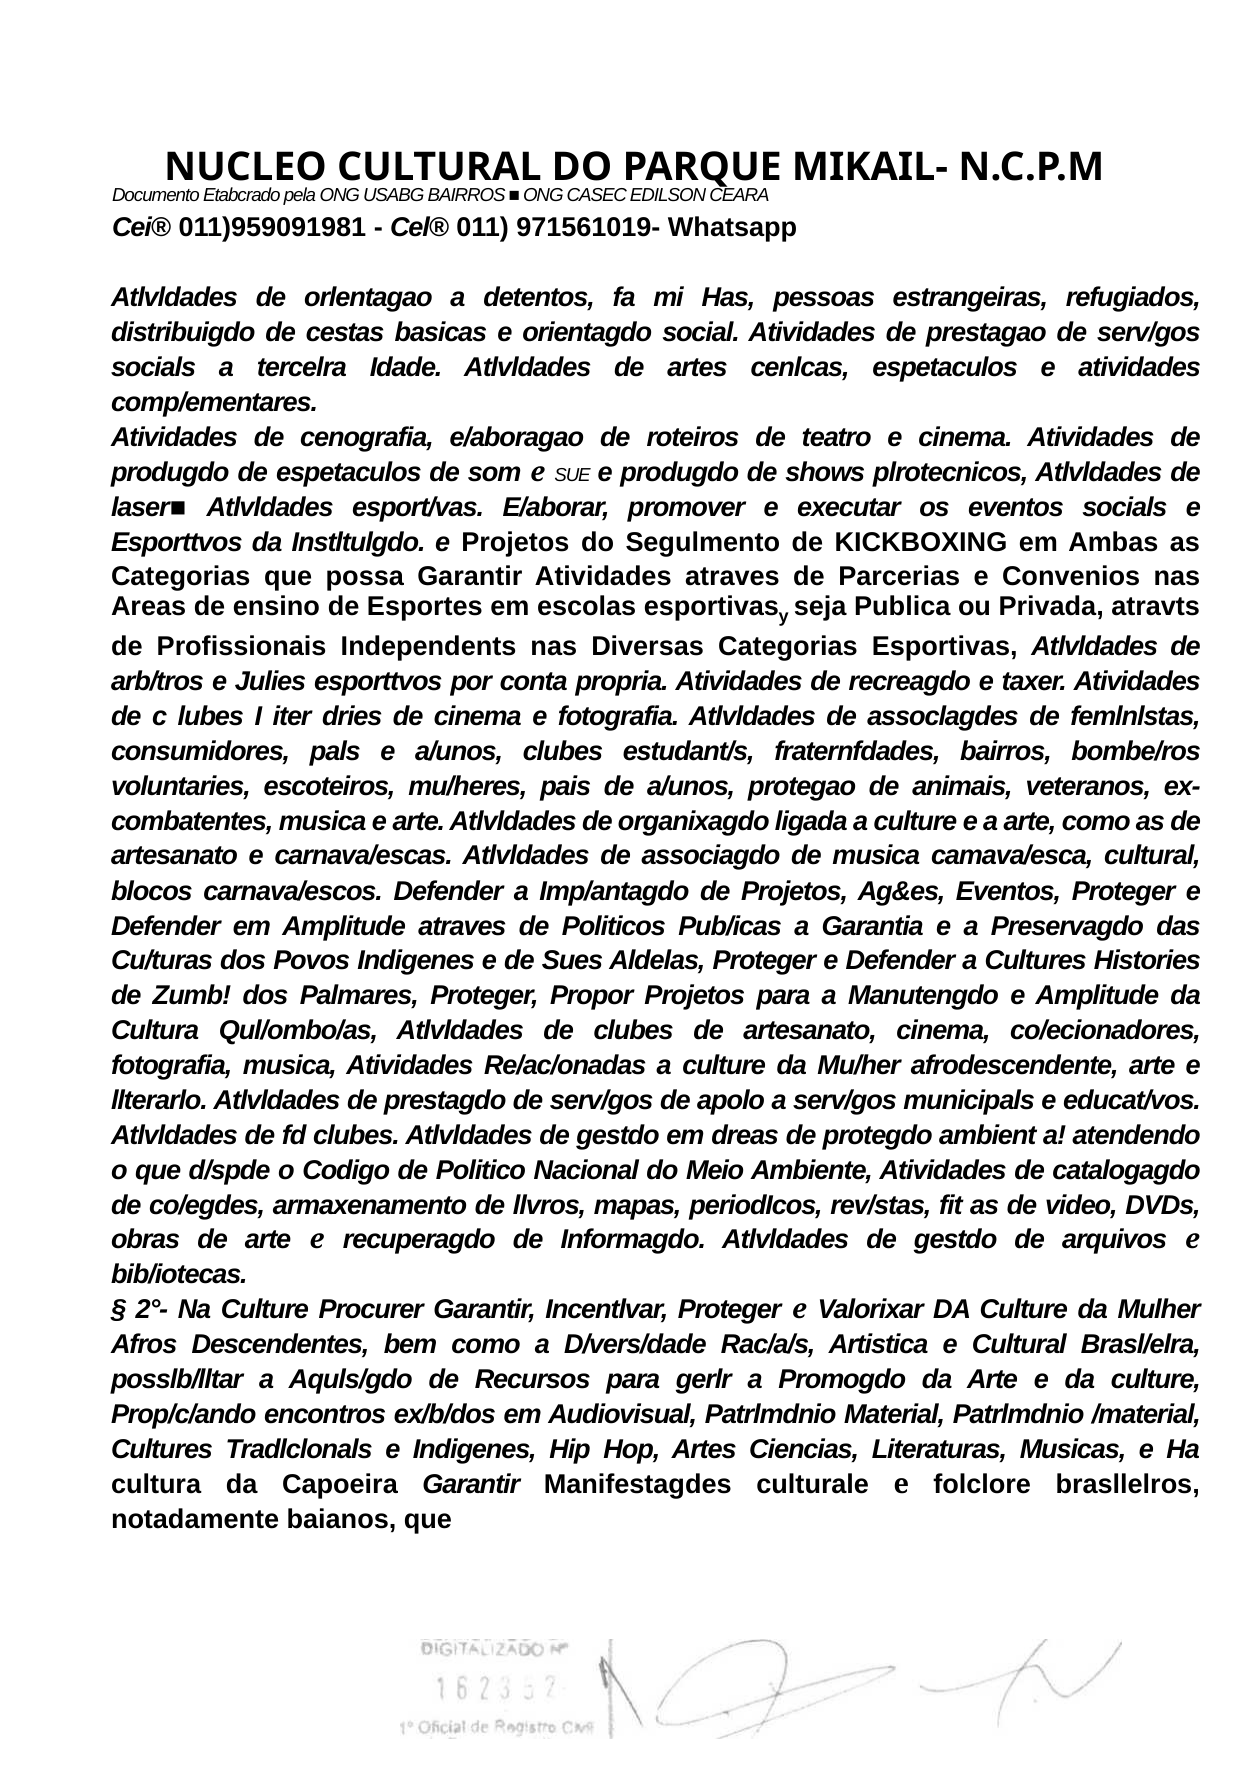

NUCLEO CULTURAL DO PARQUE MIKAIL- N.C.P.M
Documento Etabcrado pela ONG USABG BAIRROS ■ ONG CASEC EDILSON CEARA
Cei® 011)959091981 - Cel® 011) 971561019- Whatsapp
Atlvldades de orlentagao a detentos, fa mi Has, pessoas estrangeiras, refugiados, distribuigdo de cestas basicas e orientagdo social. Atividades de prestagao de serv/gos socials a tercelra Idade. Atlvldades de artes cenlcas, espetaculos e atividades comp/ementares.
Atividades de cenografia, e/aboragao de roteiros de teatro e cinema. Atividades de produgdo de espetaculos de som e Sue e produgdo de shows plrotecnicos, Atlvldades de laser■ Atlvldades esport/vas. E/aborar, promover e executar os eventos socials e Esporttvos da Instltulgdo. e Projetos do Segulmento de KICKBOXING em Ambas as Categorias que possa Garantir Atividades atraves de Parcerias e Convenios nas Areas de ensino de Esportes em escolas esportivasy seja Publica ou Privada, atravts de Profissionais Independents nas Diversas Categorias Esportivas, Atlvldades de arb/tros e Julies esporttvos por conta propria. Atividades de recreagdo e taxer. Atividades de c lubes I iter dries de cinema e fotografia. Atlvldades de assoclagdes de femlnlstas, consumidores, pals e a/unos, clubes estudant/s, fraternfdades, bairros, bombe/ros voluntaries, escoteiros, mu/heres, pais de a/unos, protegao de animais, veteranos, ex-combatentes, musica e arte. Atlvldades de organixagdo ligada a culture e a arte, como as de artesanato e carnava/escas. Atlvldades de associagdo de musica camava/esca, cultural, blocos carnava/escos. Defender a Imp/antagdo de Projetos, Ag&es, Eventos, Proteger e Defender em Amplitude atraves de Politicos Pub/icas a Garantia e a Preservagdo das Cu/turas dos Povos Indigenes e de Sues Aldelas, Proteger e Defender a Cultures Histories de Zumb! dos Palmares, Proteger, Propor Projetos para a Manutengdo e Amplitude da Cultura Qul/ombo/as, Atlvldades de clubes de artesanato, cinema, co/ecionadores, fotografia, musica, Atividades Re/ac/onadas a culture da Mu/her afrodescendente, arte e llterarlo. Atlvldades de prestagdo de serv/gos de apolo a serv/gos municipals e educat/vos. Atlvldades de fd clubes. Atlvldades de gestdo em dreas de protegdo ambient a! atendendo o que d/spde o Codigo de Politico Nacional do Meio Ambiente, Atividades de catalogagdo de co/egdes, armaxenamento de llvros, mapas, periodIcos, rev/stas, fit as de video, DVDs, obras de arte e recuperagdo de Informagdo. Atlvldades de gestdo de arquivos e bib/iotecas.
§ 2°- Na Culture Procurer Garantir, Incentlvar, Proteger e Valorixar DA Culture da Mulher Afros Descendentes, bem como a D/vers/dade Rac/a/s, Artistica e Cultural Brasl/elra, posslb/lltar a Aquls/gdo de Recursos para gerlr a Promogdo da Arte e da culture, Prop/c/ando encontros ex/b/dos em Audiovisual, Patrlmdnio Material, Patrlmdnio /material, Cultures Tradlclonals e Indigenes, Hip Hop, Artes Ciencias, Literaturas, Musicas, e Ha cultura da Capoeira Garantir Manifestagdes culturale e folclore brasllelros, notadamente baianos, que